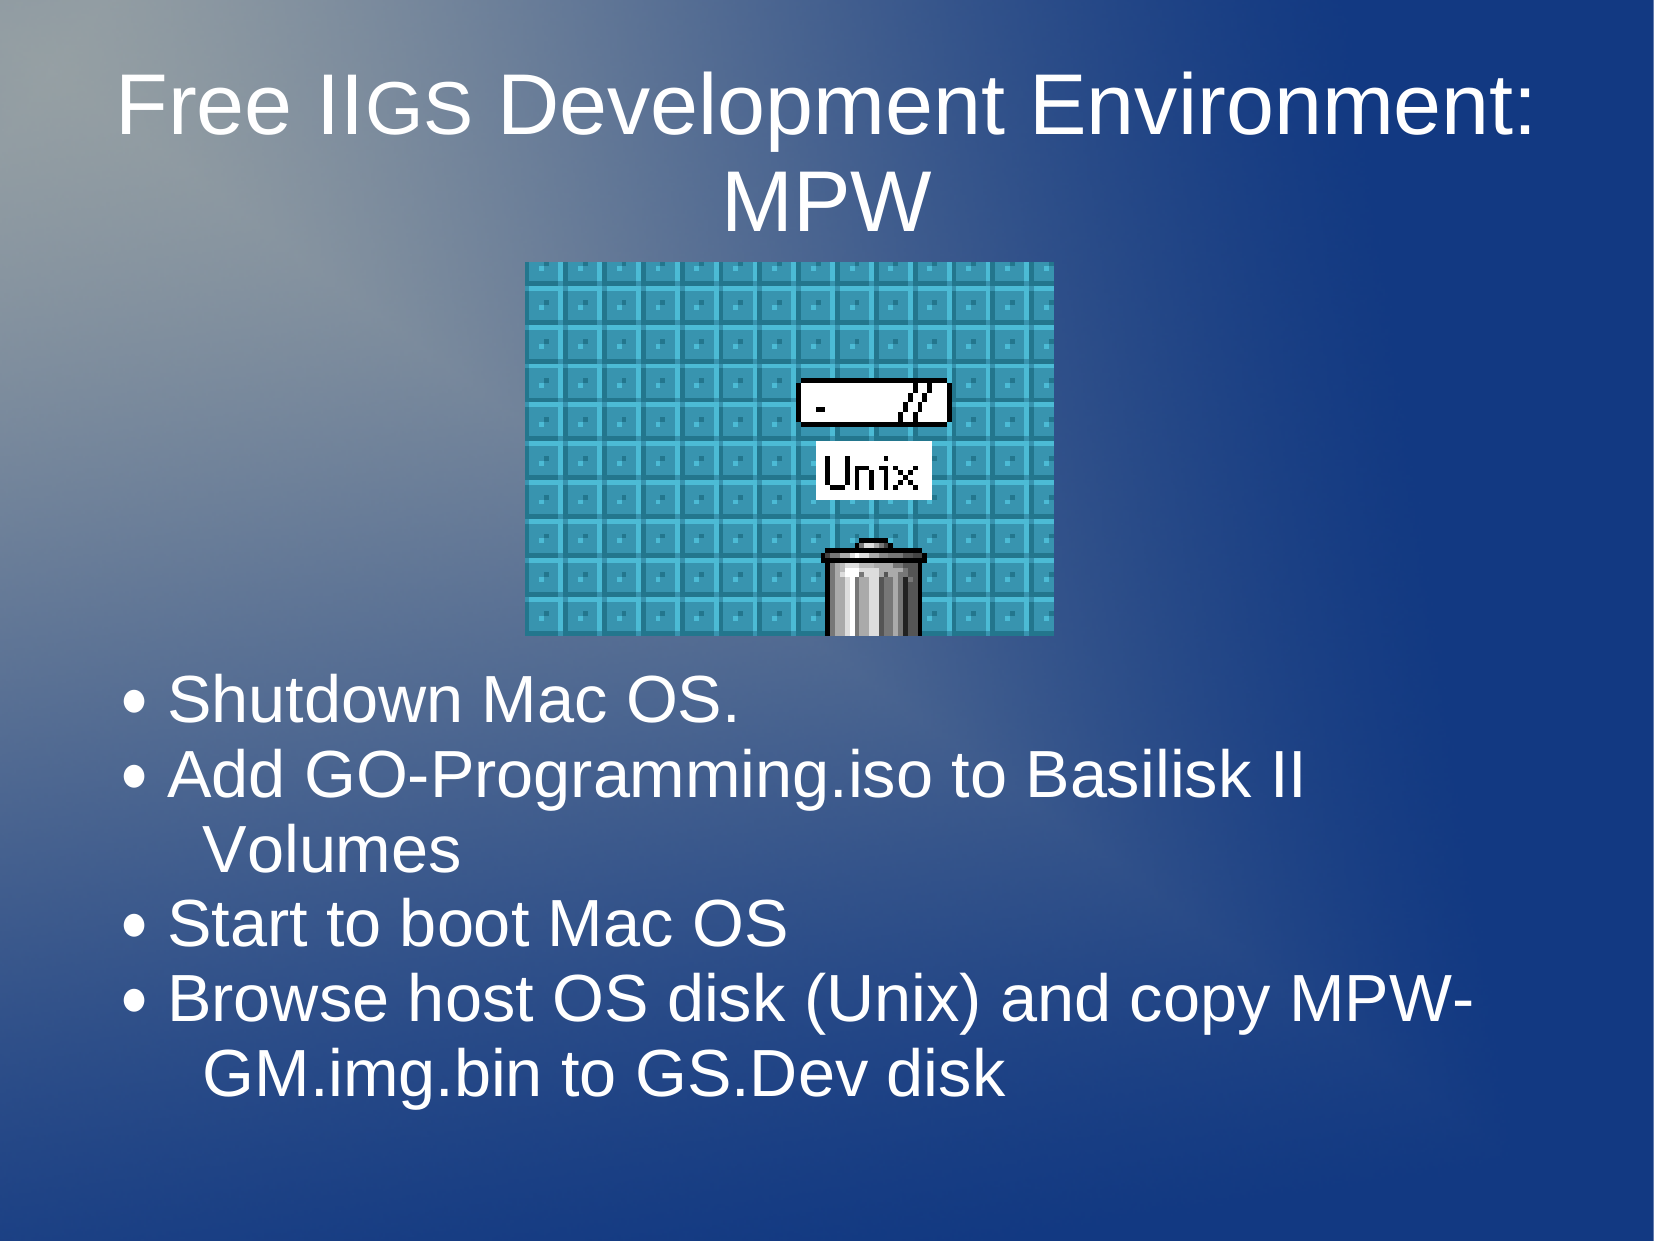

# Free IIGS Development Environment: MPW
Shutdown Mac OS.
Add GO-Programming.iso to Basilisk II Volumes
Start to boot Mac OS
Browse host OS disk (Unix) and copy MPW-GM.img.bin to GS.Dev disk